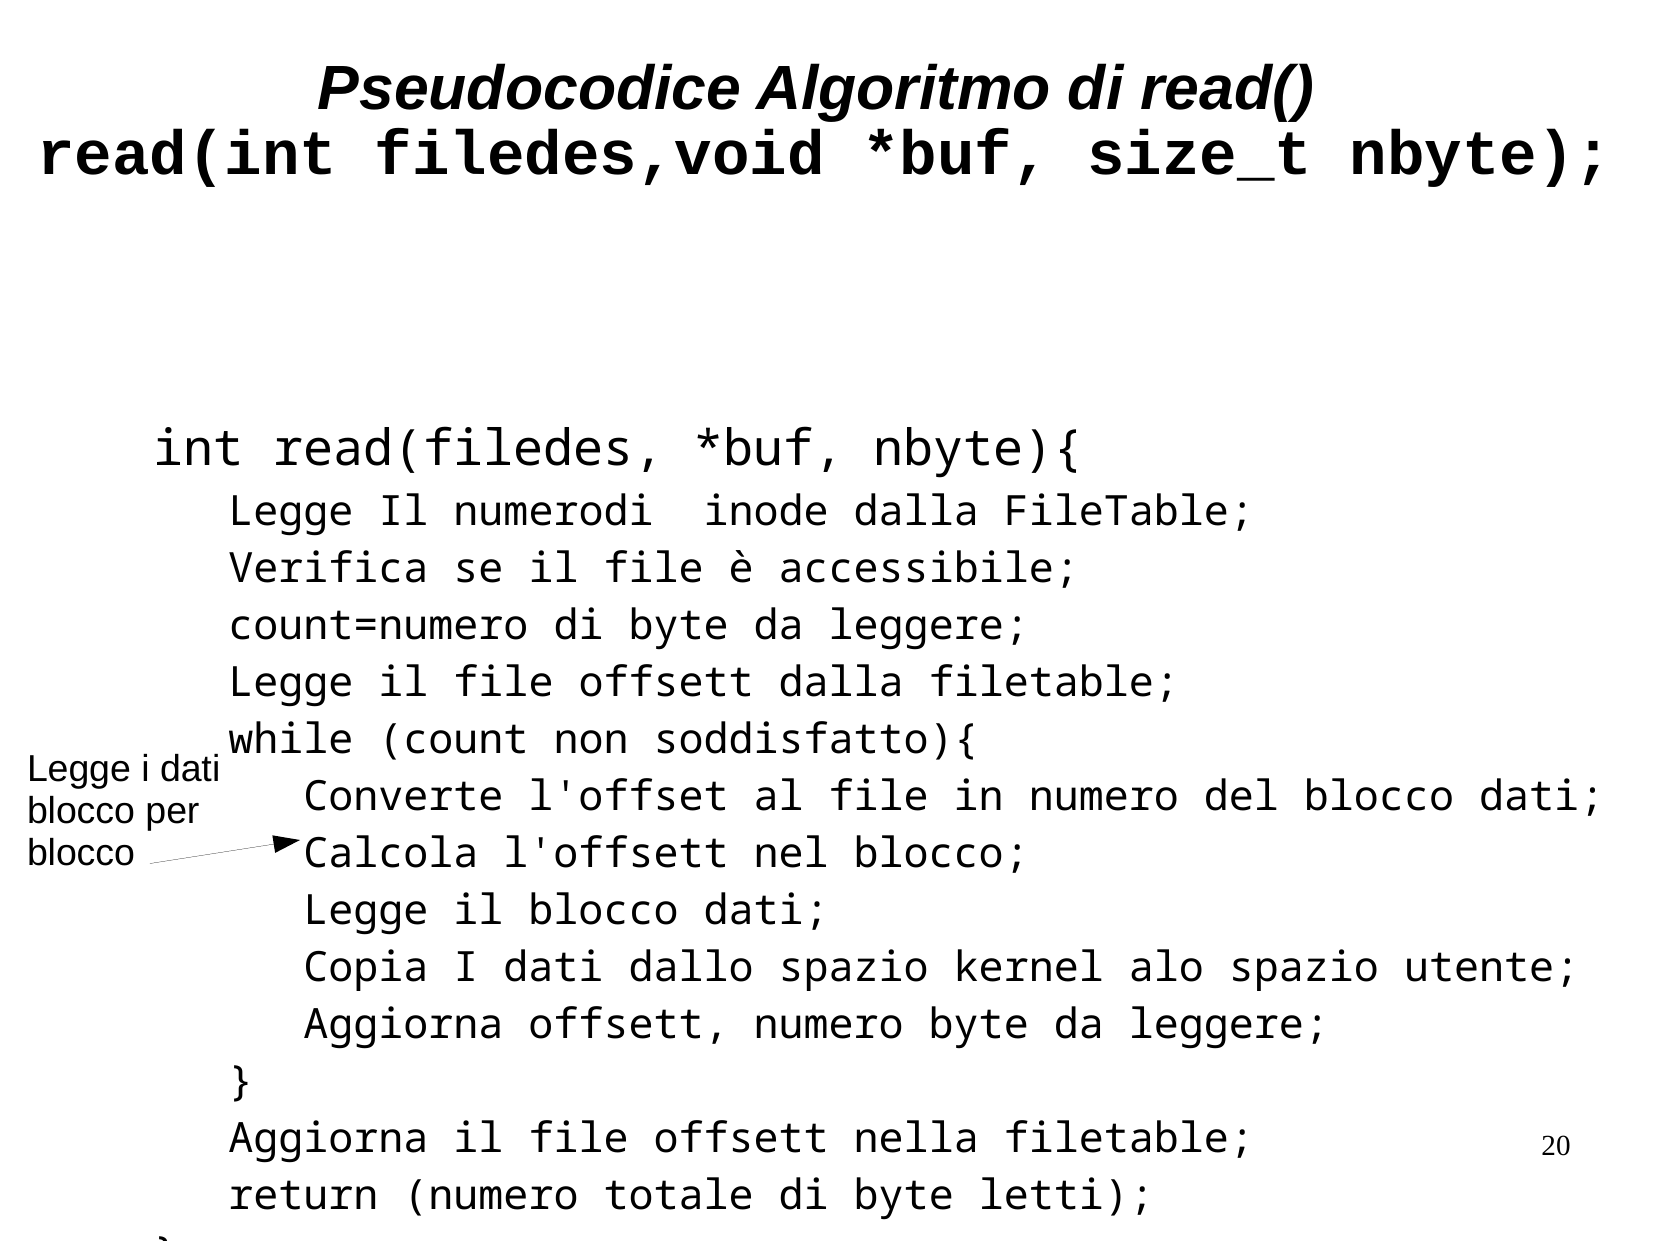

# Pseudocodice Algoritmo di read() read(int filedes,void *buf, size_t nbyte);
int read(filedes, *buf, nbyte){
	Legge Il numerodi inode dalla FileTable;
	Verifica se il file è accessibile;
	count=numero di byte da leggere;
	Legge il file offsett dalla filetable;
	while (count non soddisfatto){
		Converte l'offset al file in numero del blocco dati;
		Calcola l'offsett nel blocco;
		Legge il blocco dati;
		Copia I dati dallo spazio kernel alo spazio utente;
		Aggiorna offsett, numero byte da leggere;
	}
	Aggiorna il file offsett nella filetable;
	return (numero totale di byte letti);
}
Legge i dati
blocco per
blocco
20